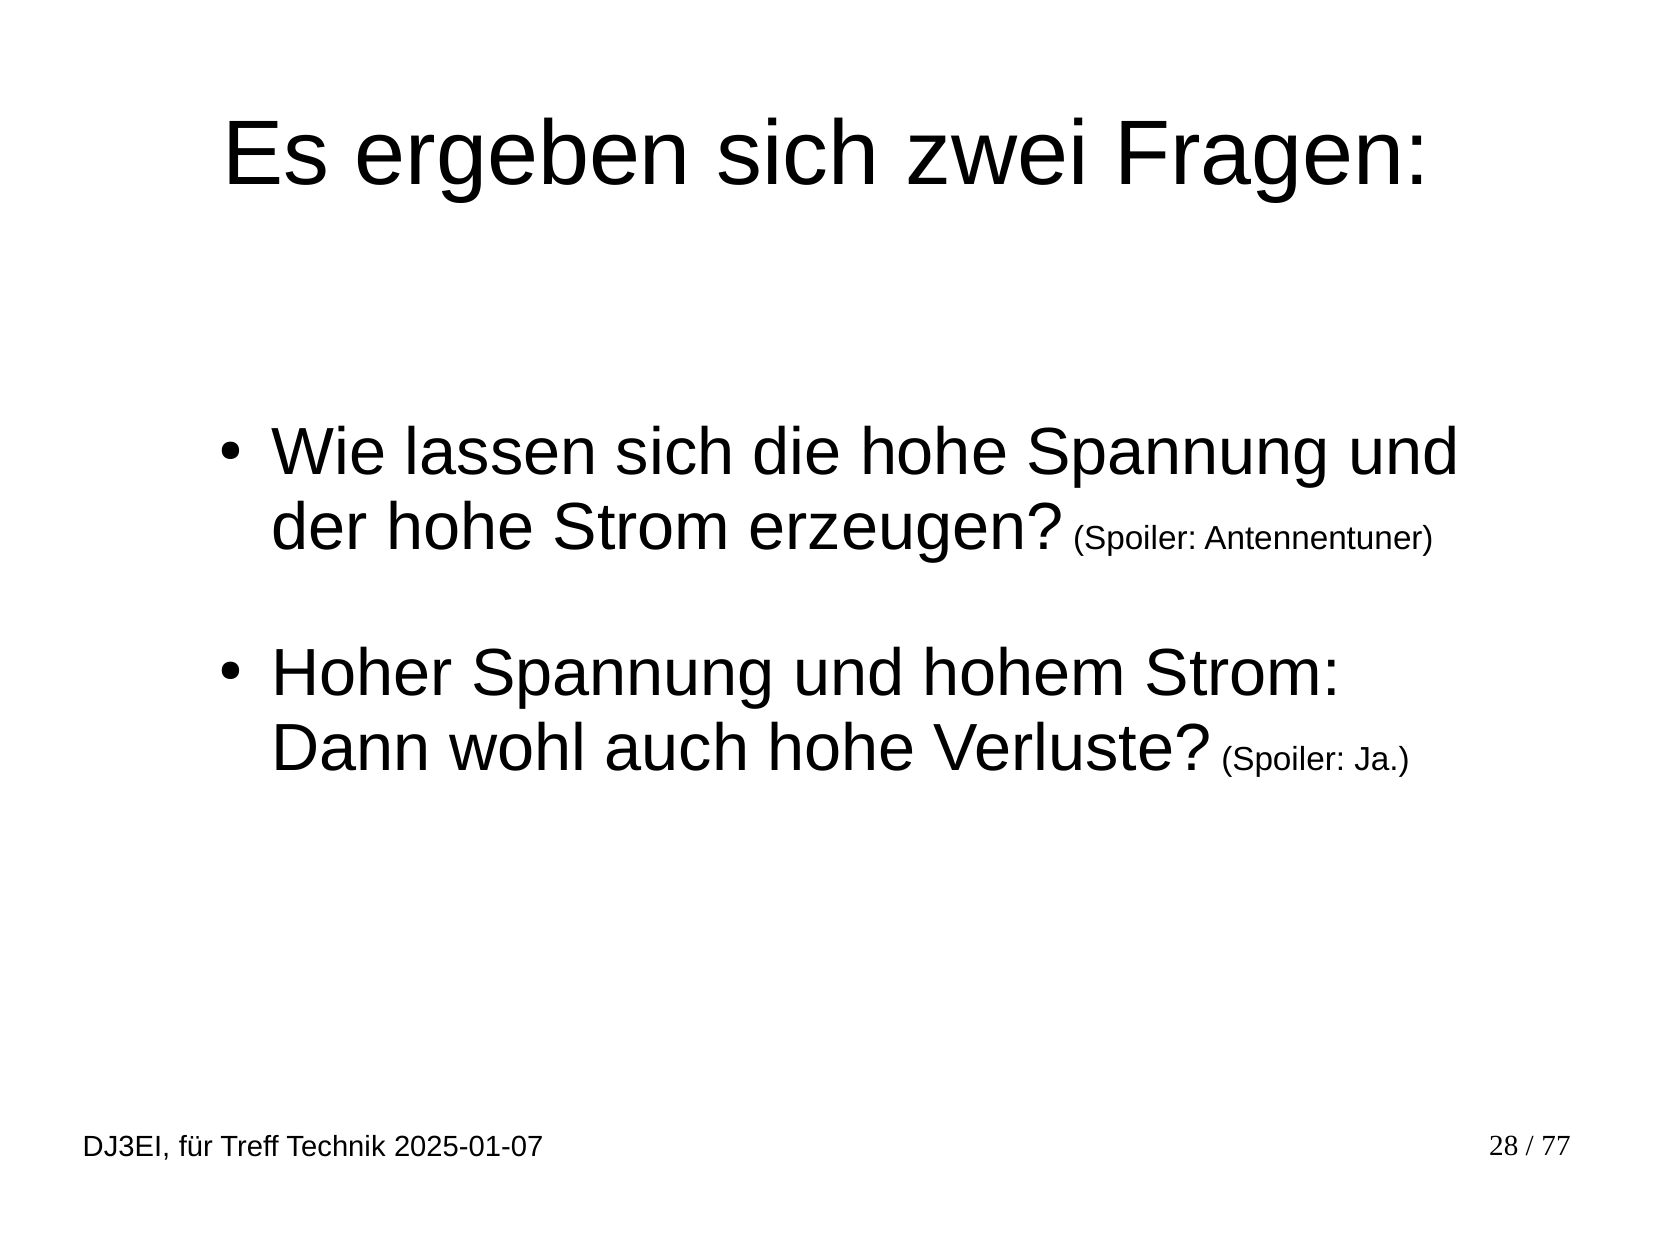

# Es ergeben sich zwei Fragen:
Wie lassen sich die hohe Spannung und der hohe Strom erzeugen? (Spoiler: Antennentuner)
Hoher Spannung und hohem Strom:
Dann wohl auch hohe Verluste? (Spoiler: Ja.)
28